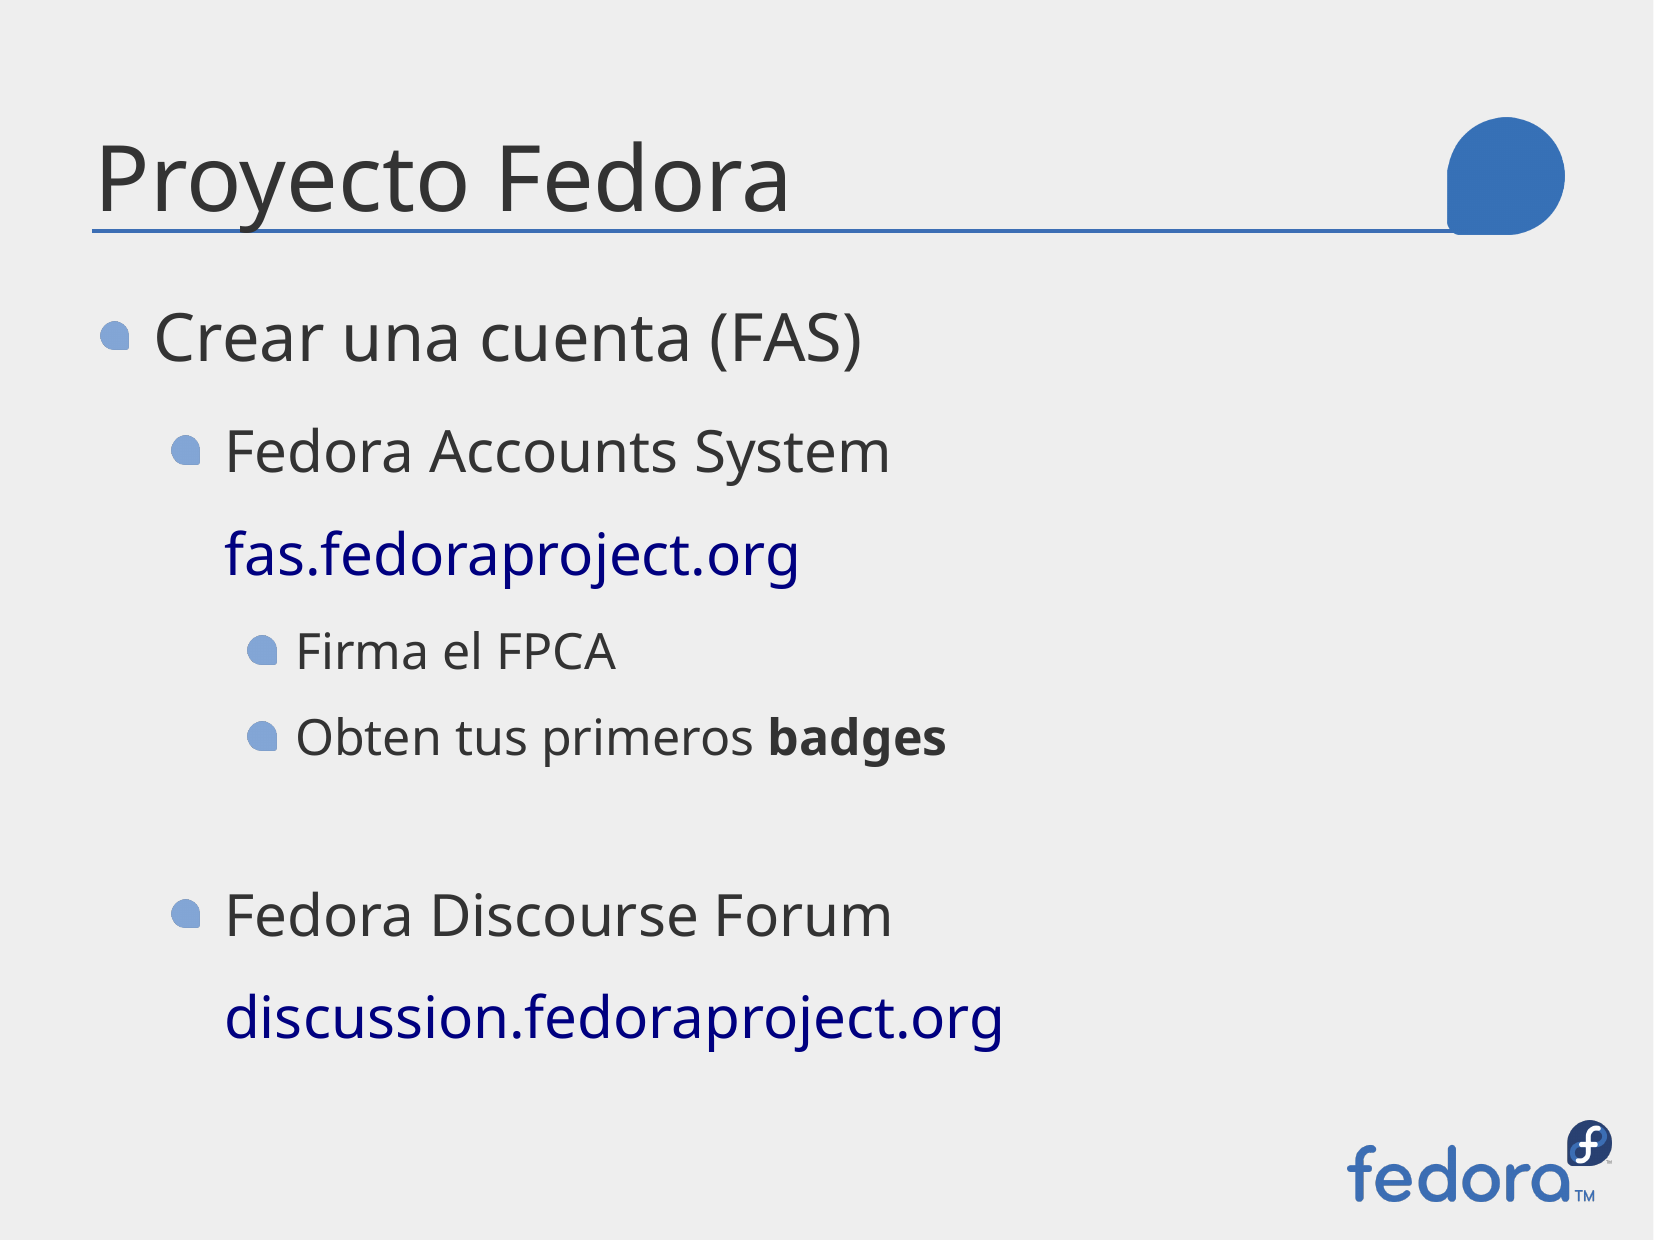

Proyecto Fedora
# Crear una cuenta (FAS)
Fedora Accounts System
fas.fedoraproject.org
Firma el FPCA
Obten tus primeros badges
Fedora Discourse Forum
discussion.fedoraproject.org